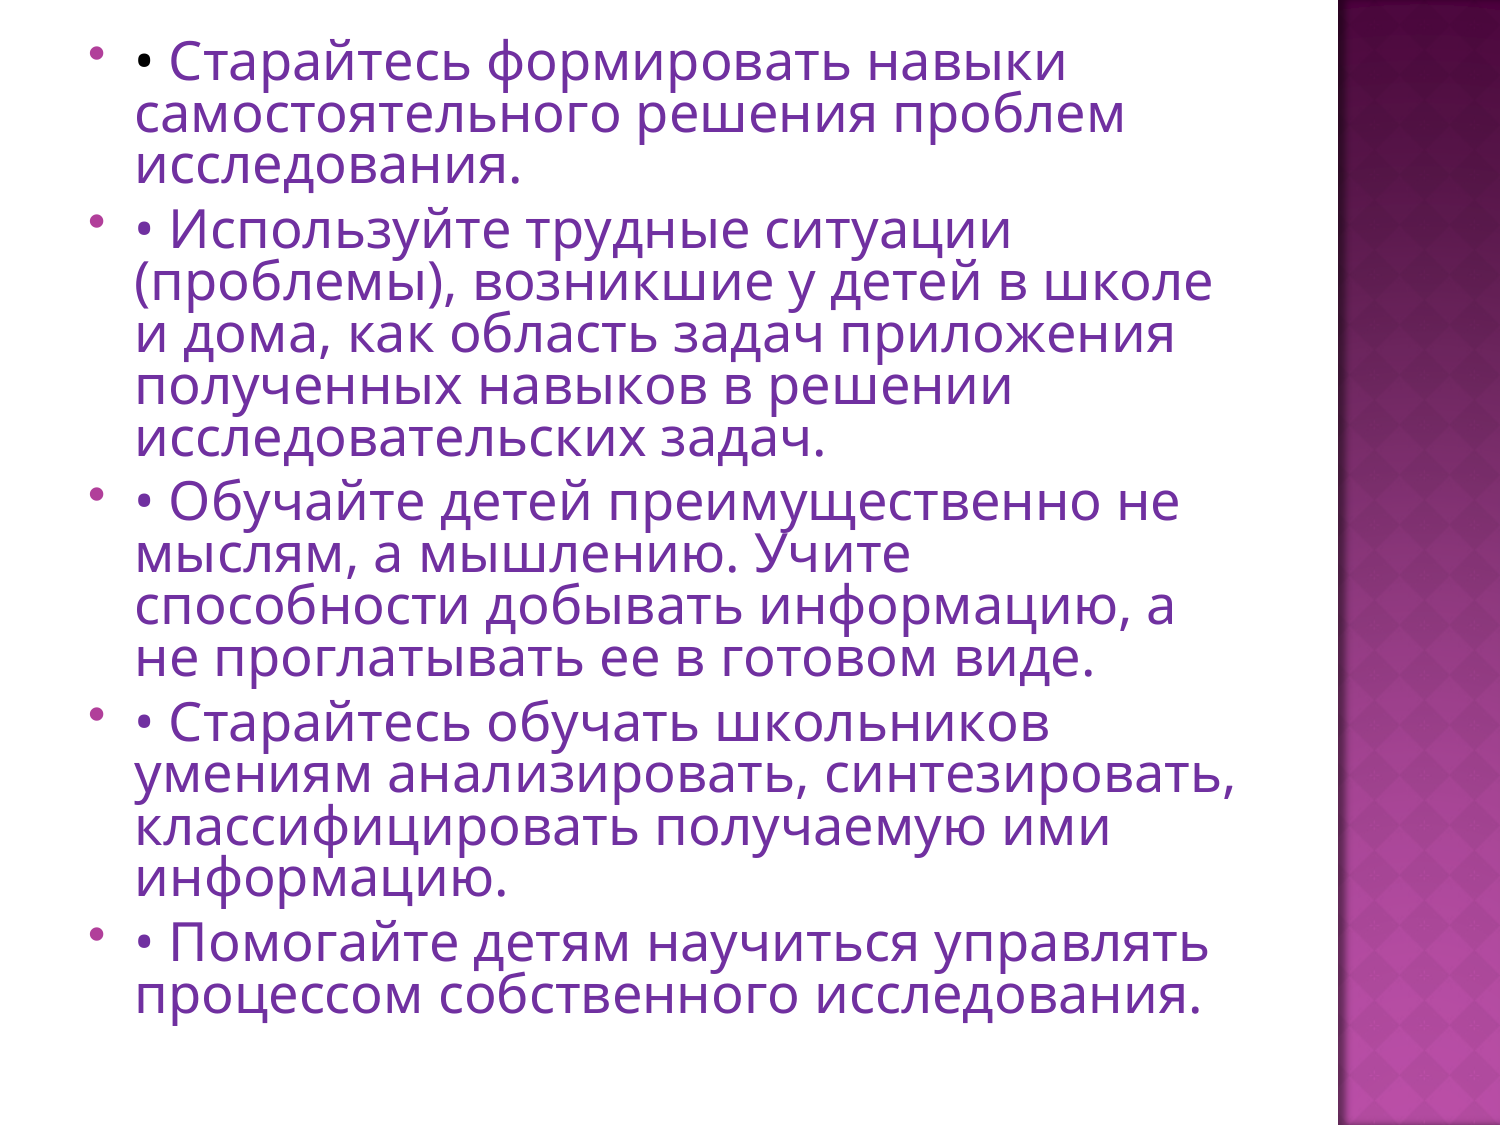

• Старайтесь формировать навыки самостоятельного решения проблем исследования.
• Используйте трудные ситуации (проблемы), возникшие у детей в школе и дома, как область задач приложения полученных навыков в решении исследовательских задач.
• Обучайте детей преимущественно не мыслям, а мышлению. Учите способности добывать информацию, а не проглатывать ее в готовом виде.
• Старайтесь обучать школьников умениям анализировать, синтезировать, классифицировать получаемую ими информацию.
• Помогайте детям научиться управлять процессом собственного исследования.